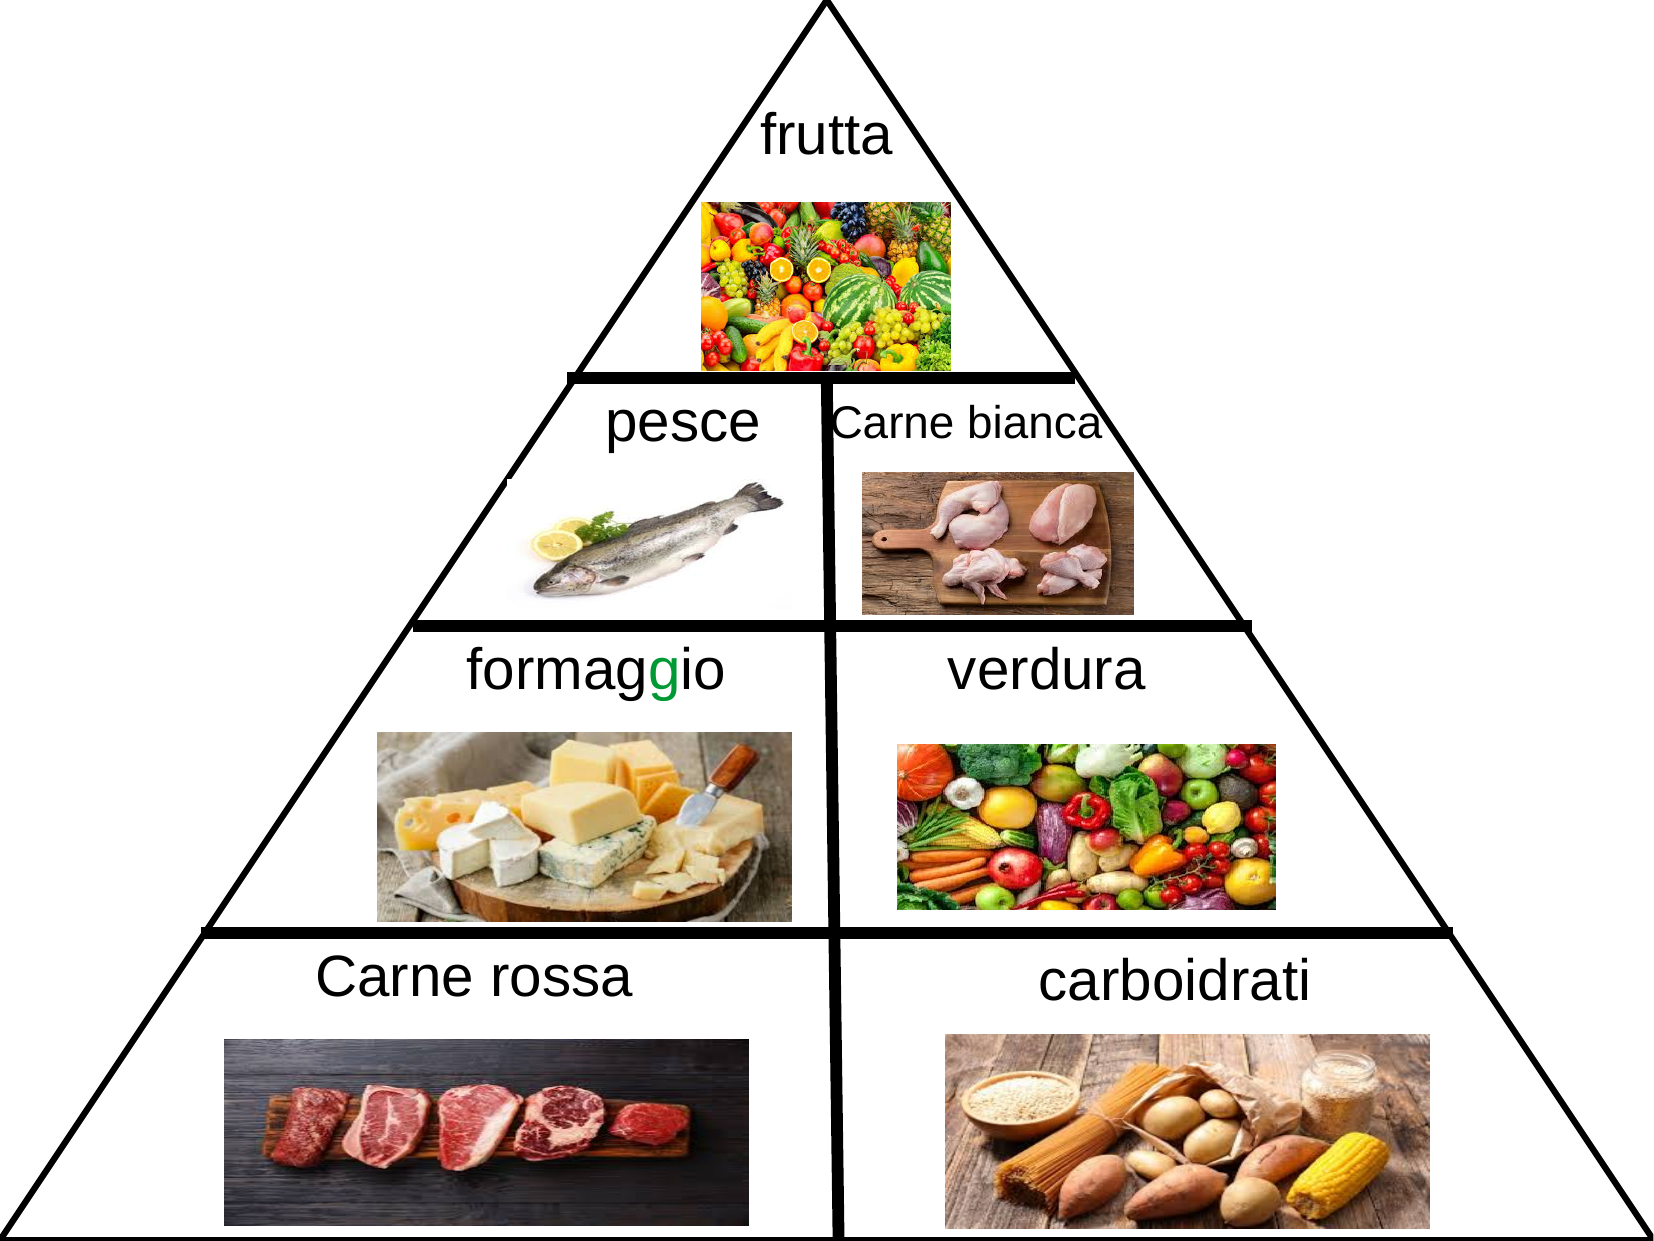

#
frutta
pesce
Carne bianca
formaggio
verdura
Carne rossa
carboidrati